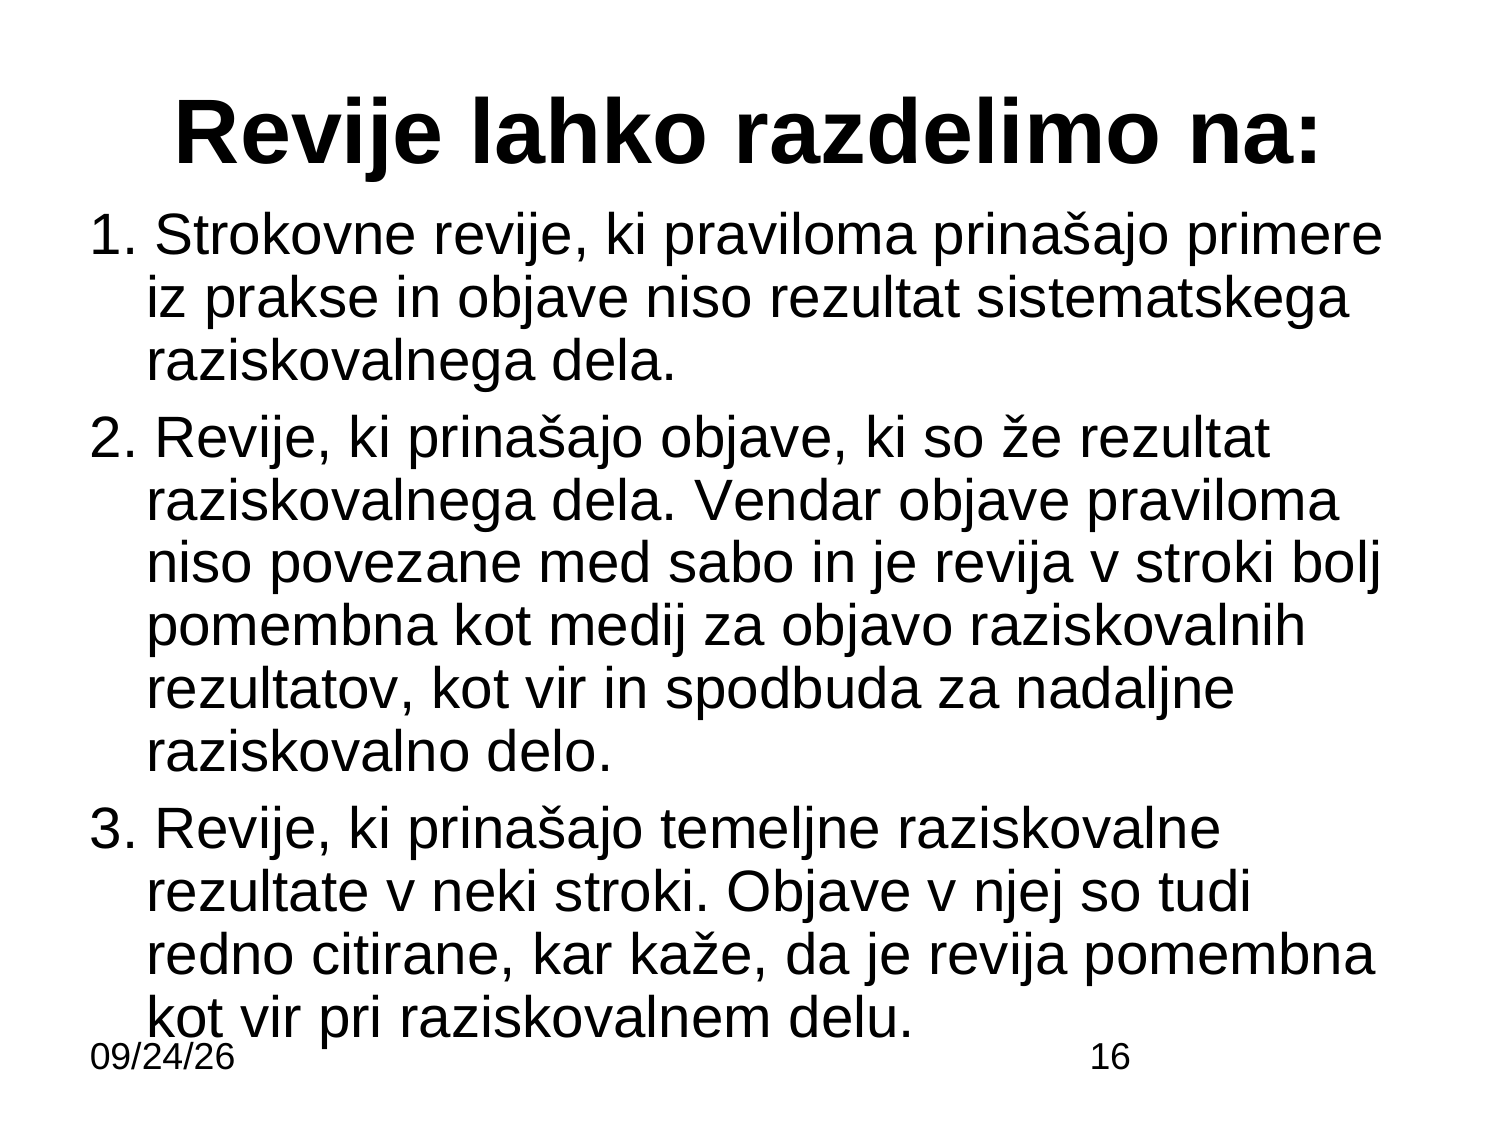

# Revije lahko razdelimo na:
1. Strokovne revije, ki praviloma prinašajo primere iz prakse in objave niso rezultat sistematskega raziskovalnega dela.
2. Revije, ki prinašajo objave, ki so že rezultat raziskovalnega dela. Vendar objave praviloma niso povezane med sabo in je revija v stroki bolj pomembna kot medij za objavo raziskovalnih rezultatov, kot vir in spodbuda za nadaljne raziskovalno delo.
3. Revije, ki prinašajo temeljne raziskovalne rezultate v neki stroki. Objave v njej so tudi redno citirane, kar kaže, da je revija pomembna kot vir pri raziskovalnem delu.
16